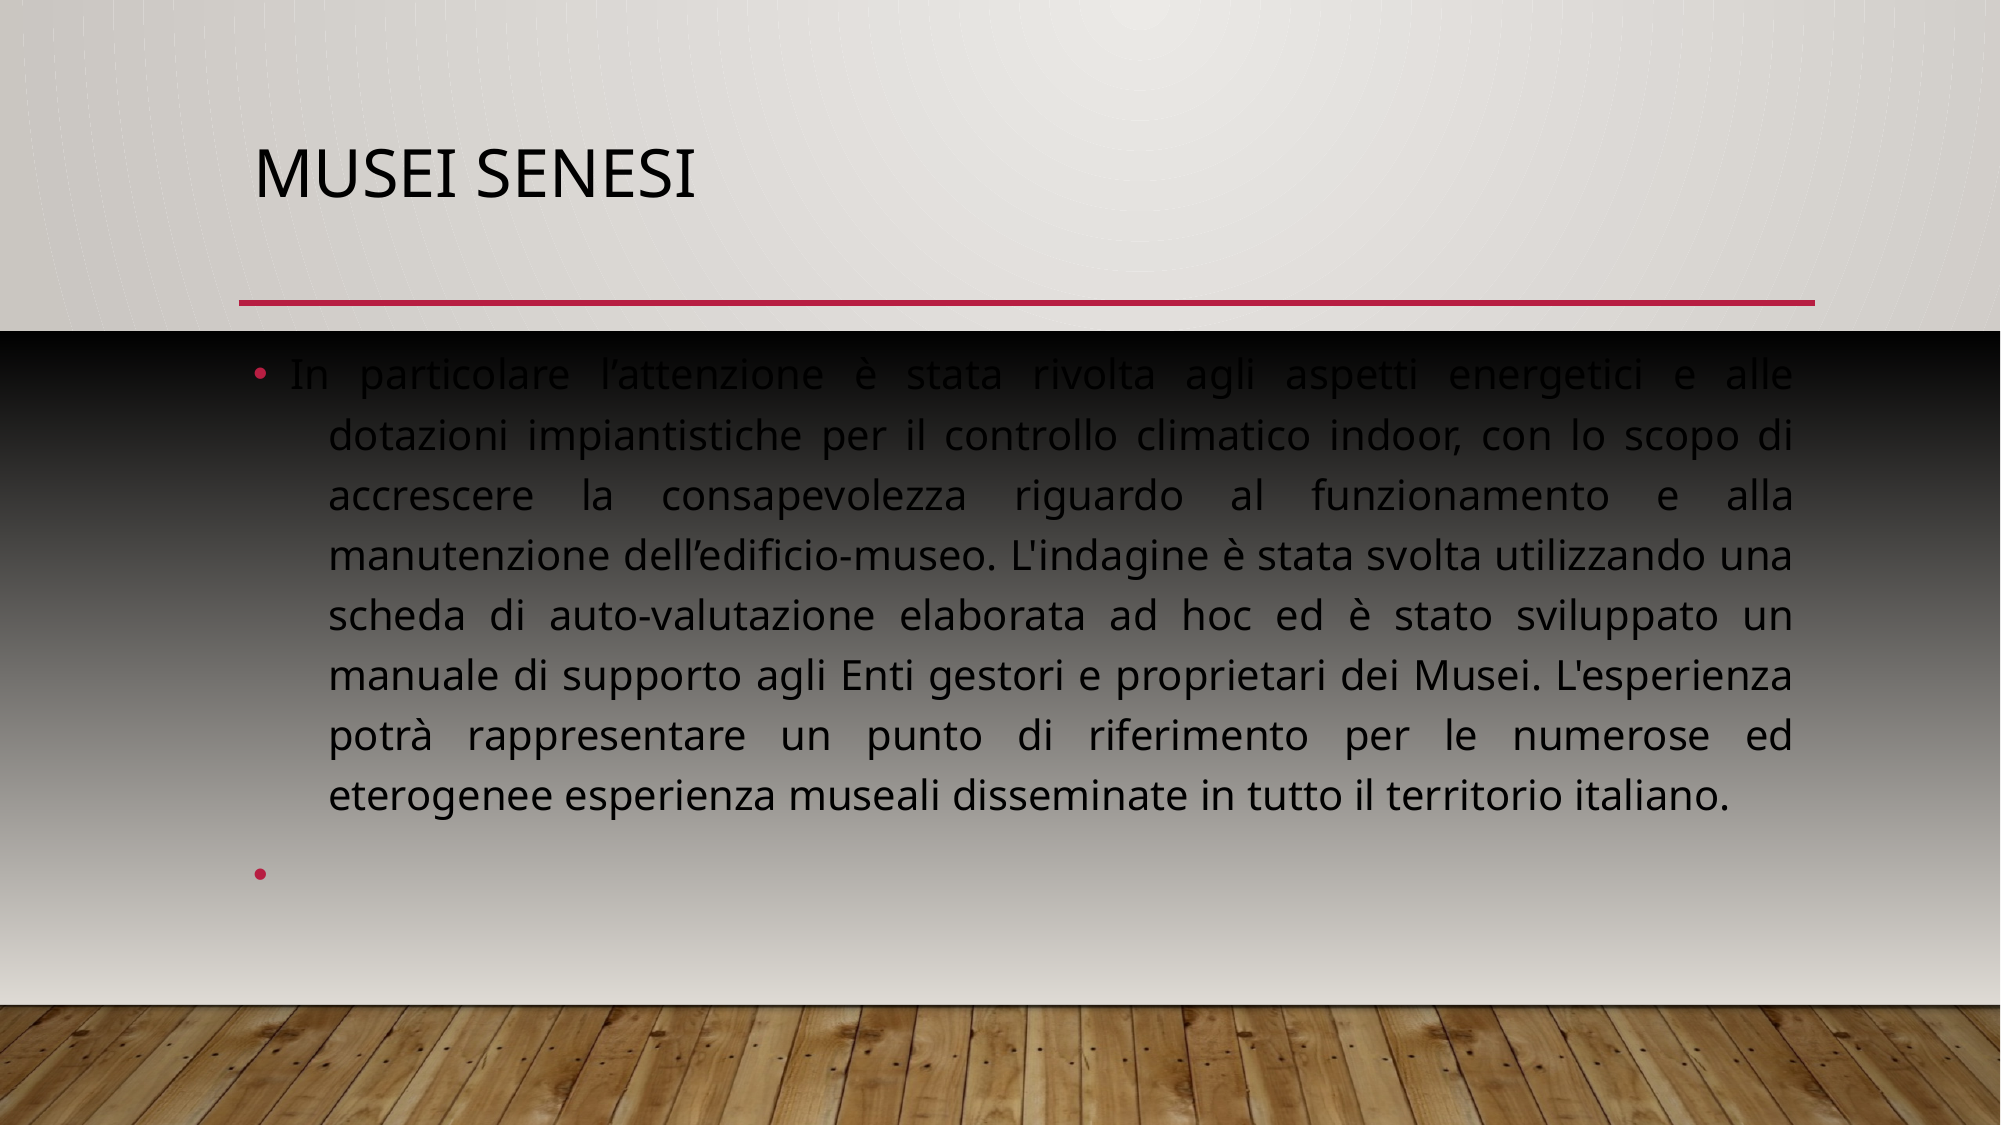

# Musei senesi
In particolare l’attenzione è stata rivolta agli aspetti energetici e alle dotazioni impiantistiche per il controllo climatico indoor, con lo scopo di accrescere la consapevolezza riguardo al funzionamento e alla manutenzione dell’edificio-museo. L'indagine è stata svolta utilizzando una scheda di auto-valutazione elaborata ad hoc ed è stato sviluppato un manuale di supporto agli Enti gestori e proprietari dei Musei. L'esperienza potrà rappresentare un punto di riferimento per le numerose ed eterogenee esperienza museali disseminate in tutto il territorio italiano.